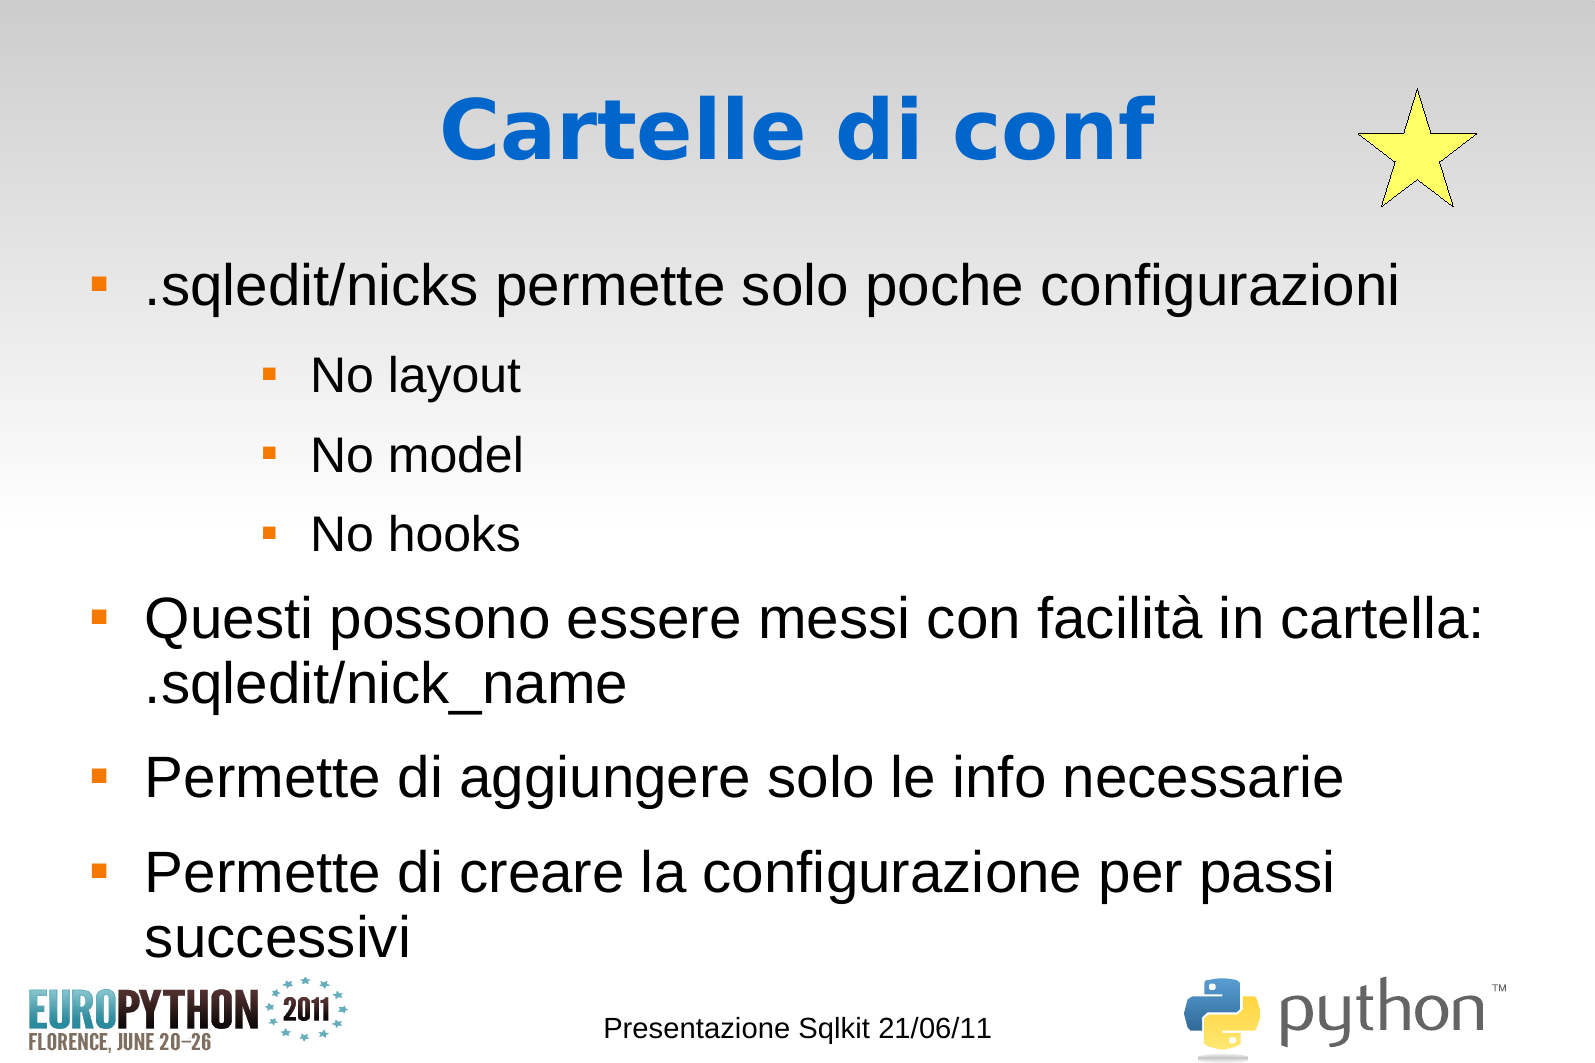

# Cartelle di conf
.sqledit/nicks permette solo poche configurazioni
No layout
No model
No hooks
Questi possono essere messi con facilità in cartella:
.sqledit/nick_name
Permette di aggiungere solo le info necessarie
Permette di creare la configurazione per passi successivi